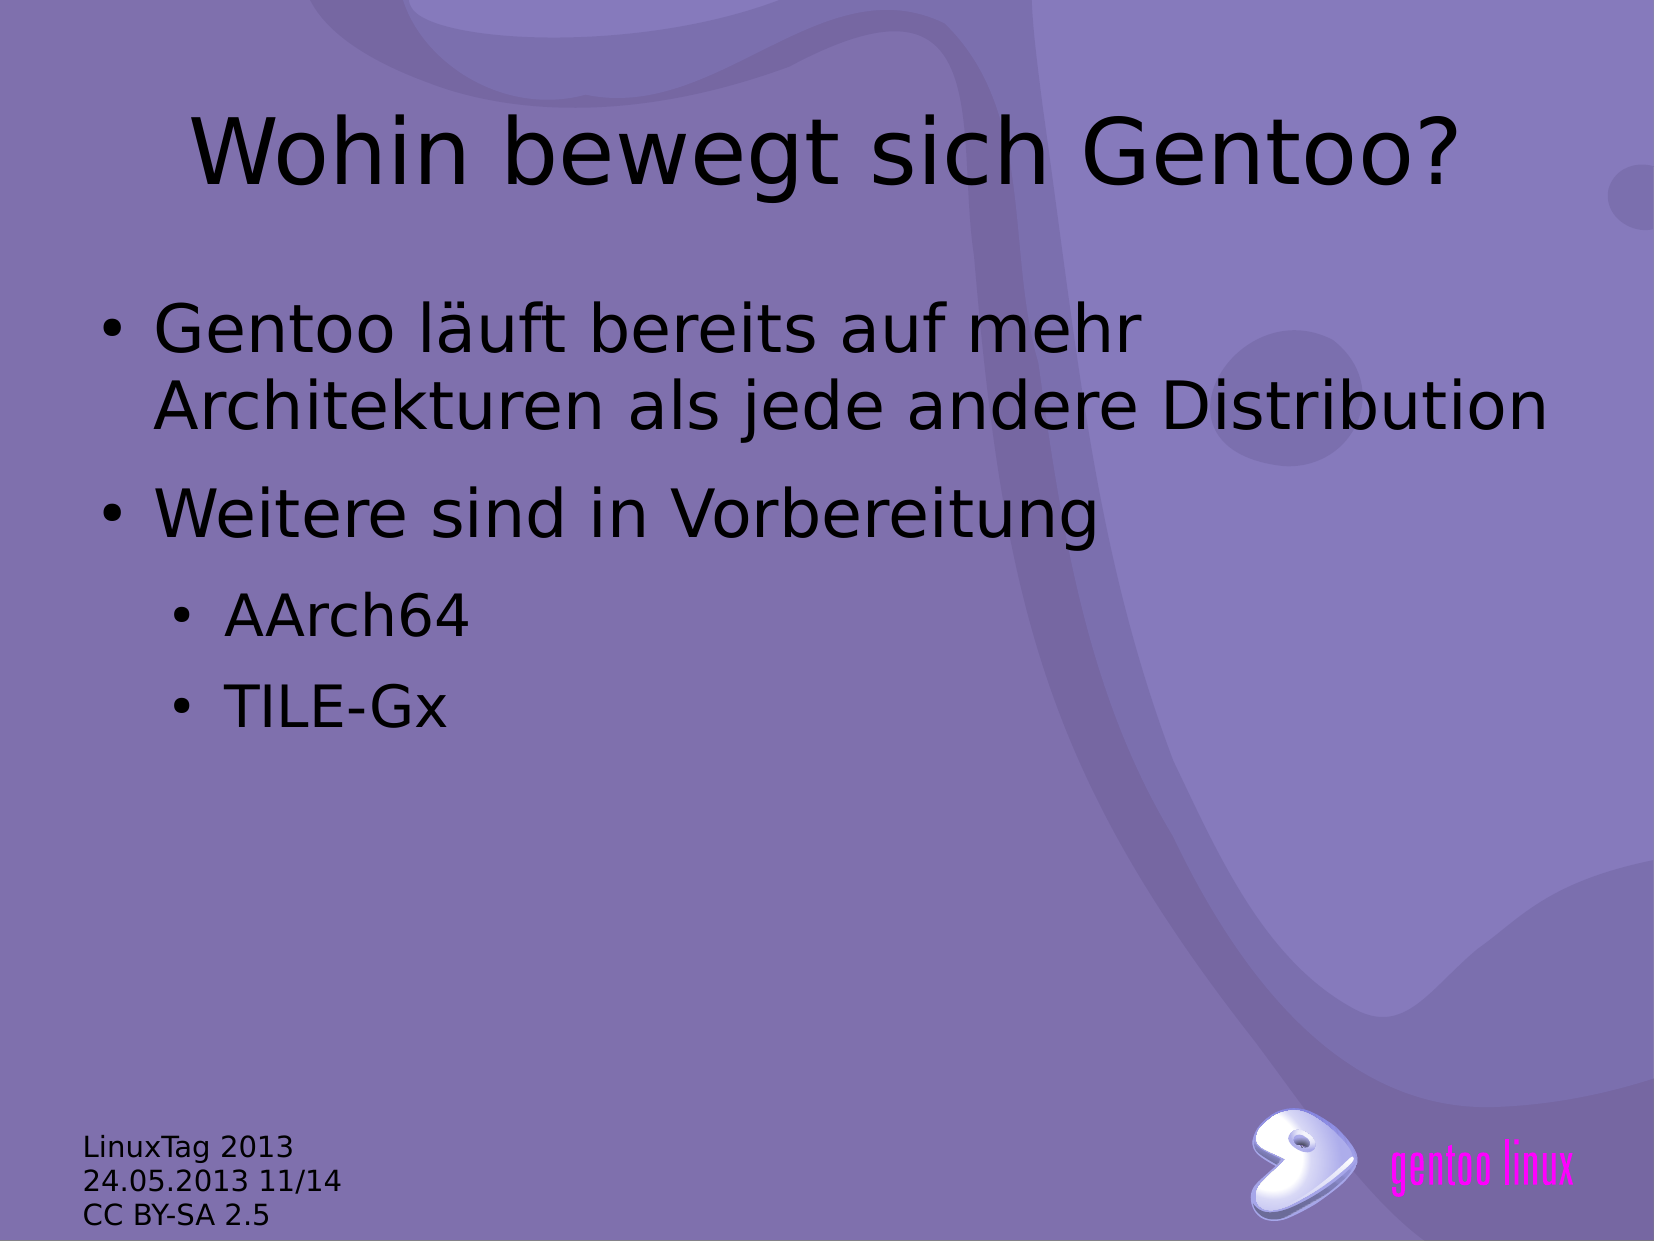

# Wohin bewegt sich Gentoo?
Gentoo läuft bereits auf mehr Architekturen als jede andere Distribution
Weitere sind in Vorbereitung
AArch64
TILE-Gx